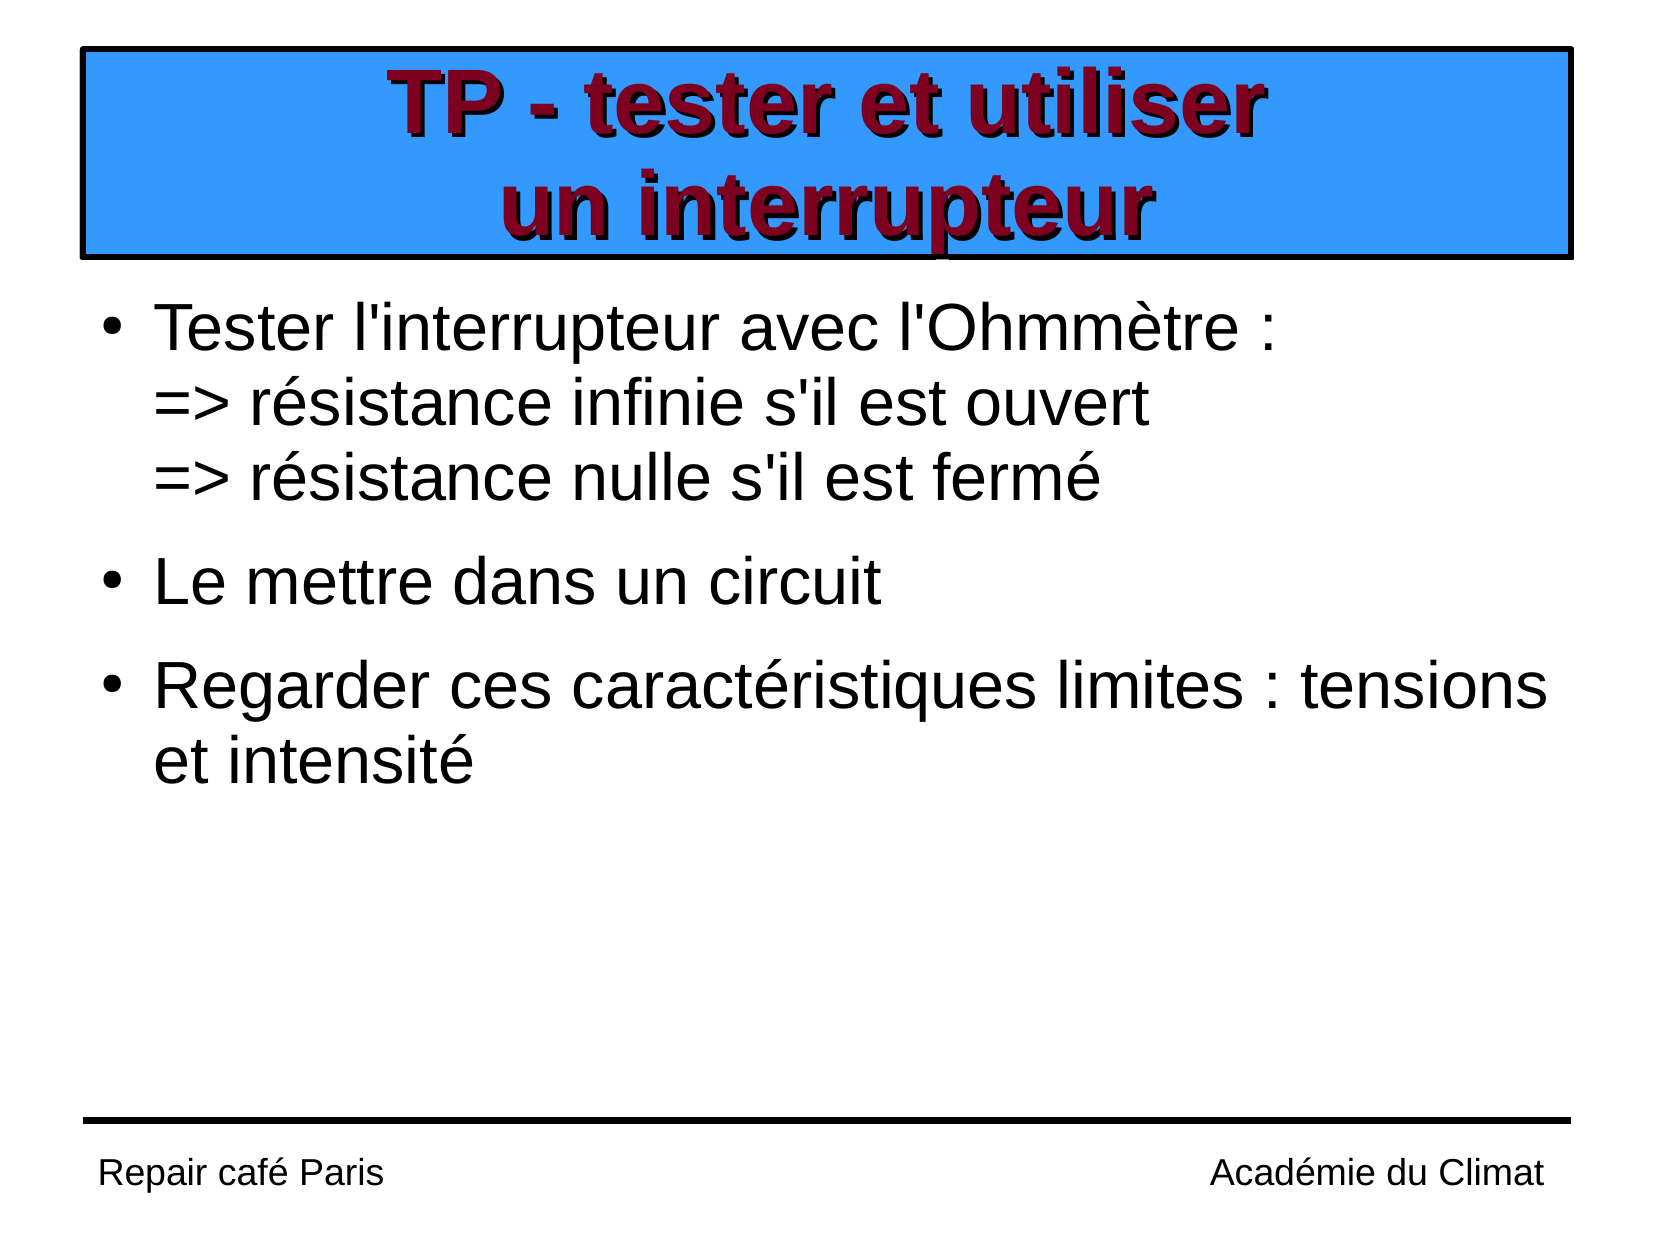

# TP - tester et utiliser un interrupteur
Tester l'interrupteur avec l'Ohmmètre :
=> résistance infinie s'il est ouvert
=> résistance nulle s'il est fermé
Le mettre dans un circuit
Regarder ces caractéristiques limites : tensions et intensité
Repair café Paris	Académie du Climat